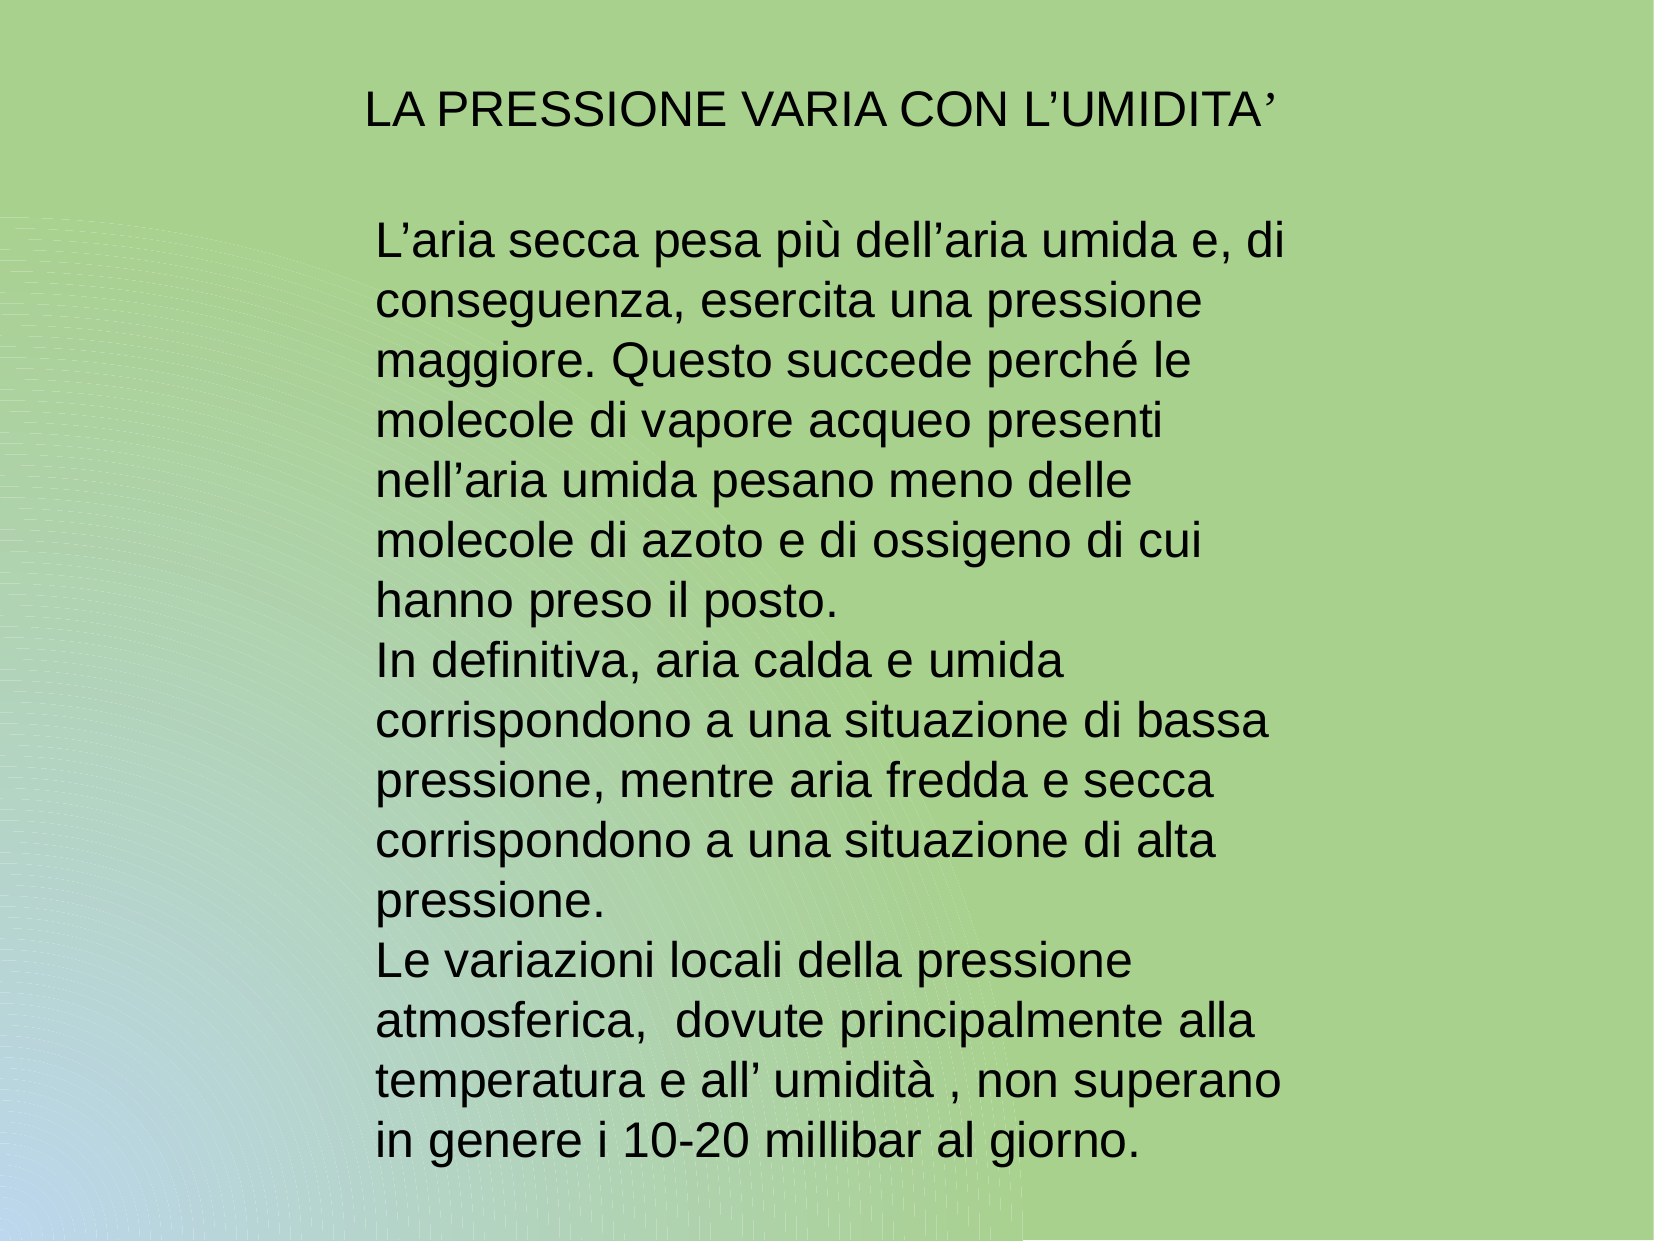

LA PRESSIONE VARIA CON L’UMIDITA’
L’aria secca pesa più dell’aria umida e, di conseguenza, esercita una pressione maggiore. Questo succede perché le molecole di vapore acqueo presenti nell’aria umida pesano meno delle molecole di azoto e di ossigeno di cui hanno preso il posto.
In definitiva, aria calda e umida corrispondono a una situazione di bassa pressione, mentre aria fredda e secca corrispondono a una situazione di alta pressione.
Le variazioni locali della pressione atmosferica, dovute principalmente alla temperatura e all’ umidità , non superano in genere i 10-20 millibar al giorno.